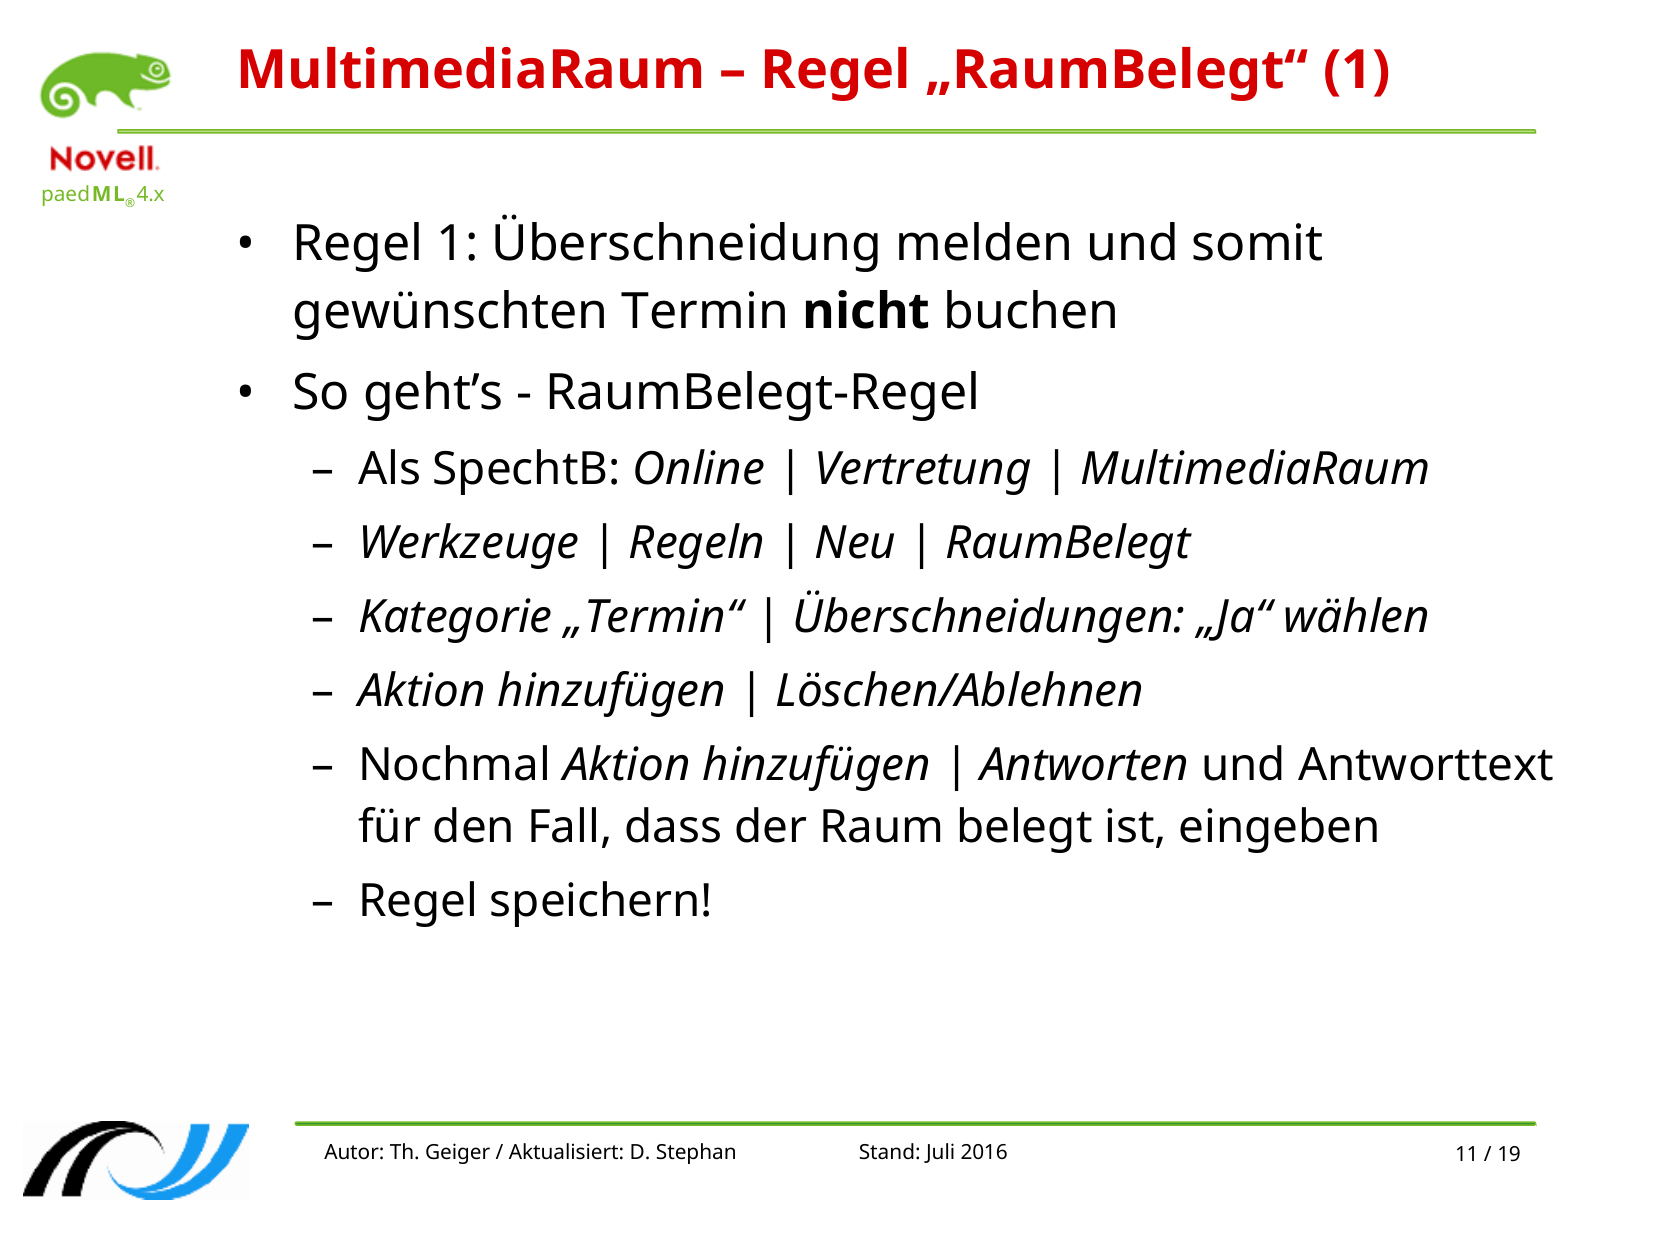

# MultimediaRaum – Regel „RaumBelegt“ (1)
Regel 1: Überschneidung melden und somit gewünschten Termin nicht buchen
So geht’s - RaumBelegt-Regel
Als SpechtB: Online | Vertretung | MultimediaRaum
Werkzeuge | Regeln | Neu | RaumBelegt
Kategorie „Termin“ | Überschneidungen: „Ja“ wählen
Aktion hinzufügen | Löschen/Ablehnen
Nochmal Aktion hinzufügen | Antworten und Antworttext für den Fall, dass der Raum belegt ist, eingeben
Regel speichern!
Autor: Th. Geiger / Aktualisiert: D. Stephan
Juli 2016
11